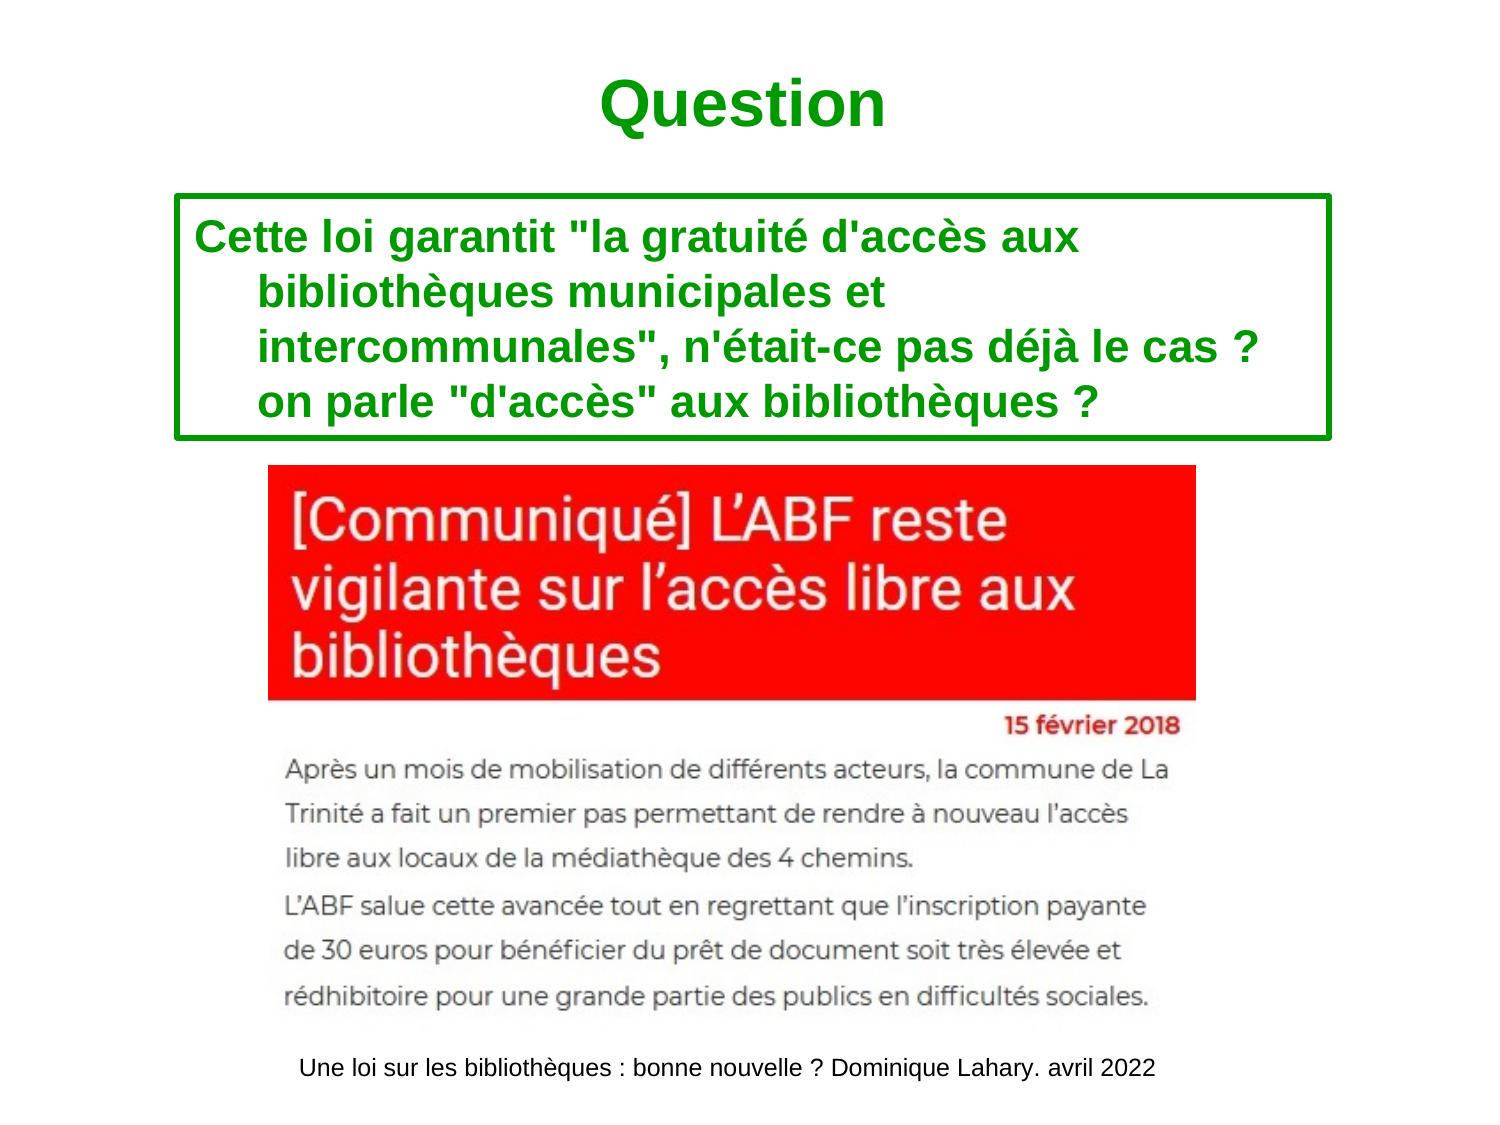

Question
Cette loi garantit "la gratuité d'accès aux bibliothèques municipales et intercommunales", n'était-ce pas déjà le cas ? on parle "d'accès" aux bibliothèques ?
Une loi sur les bibliothèques : bonne nouvelle ? Dominique Lahary. avril 2022